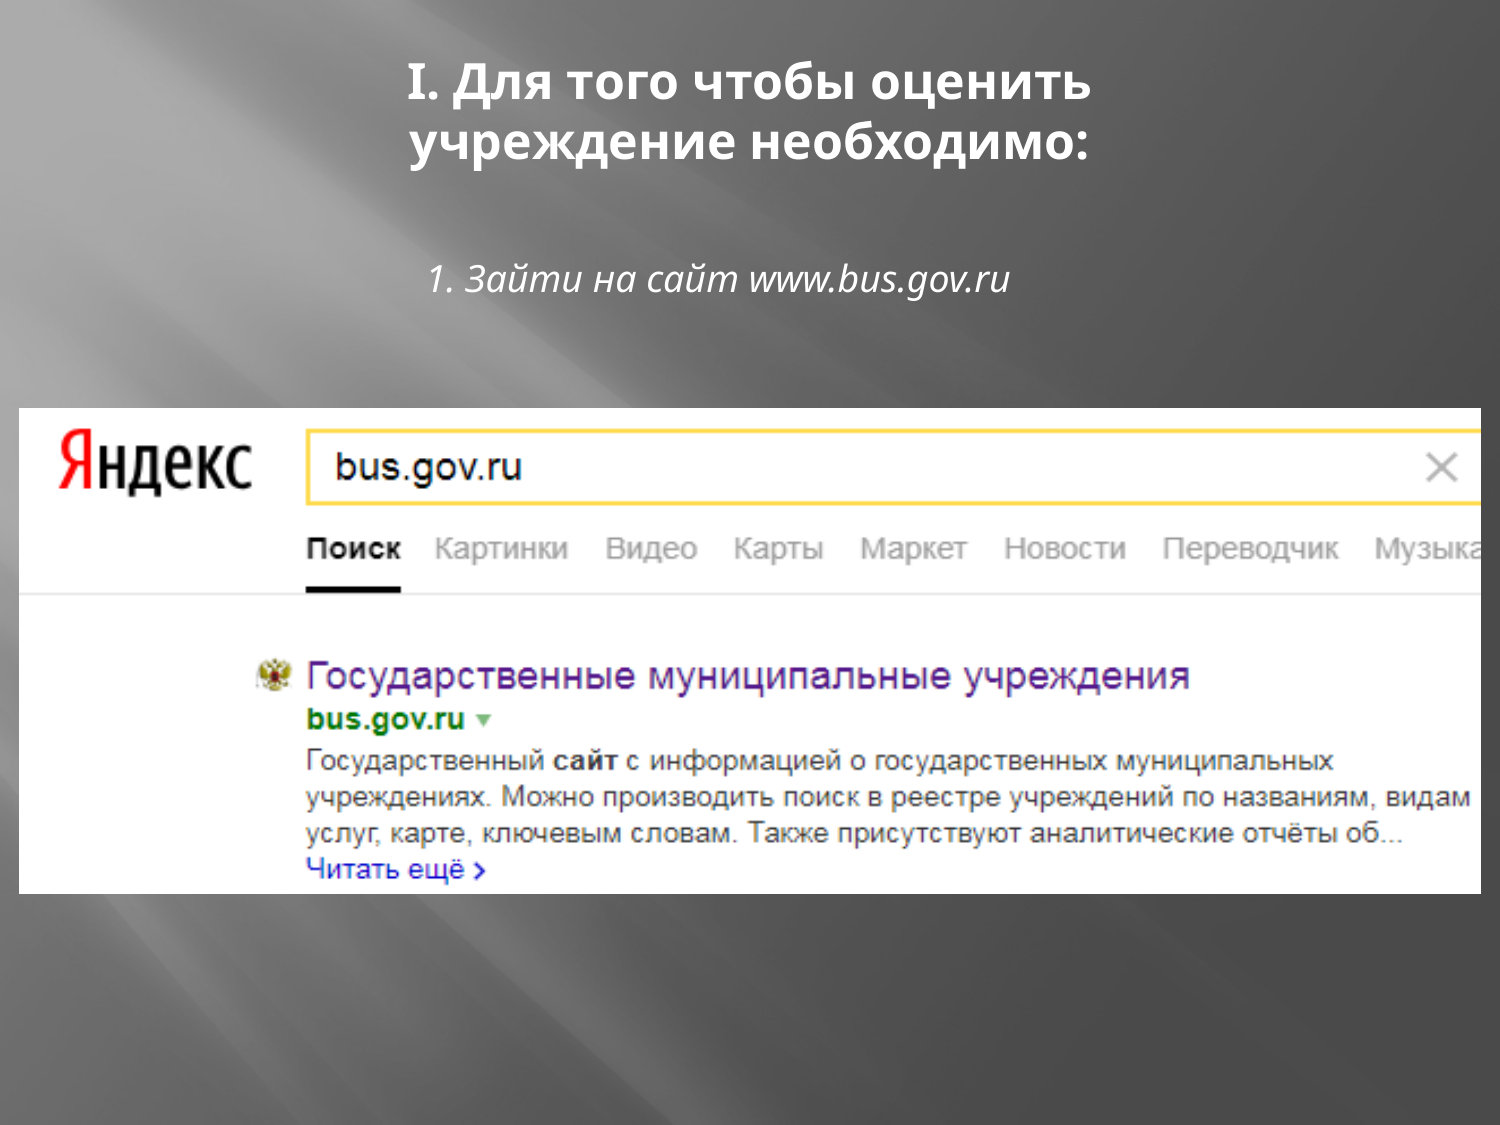

I. Для того чтобы оценить учреждение необходимо:
1. Зайти на сайт www.bus.gov.ru